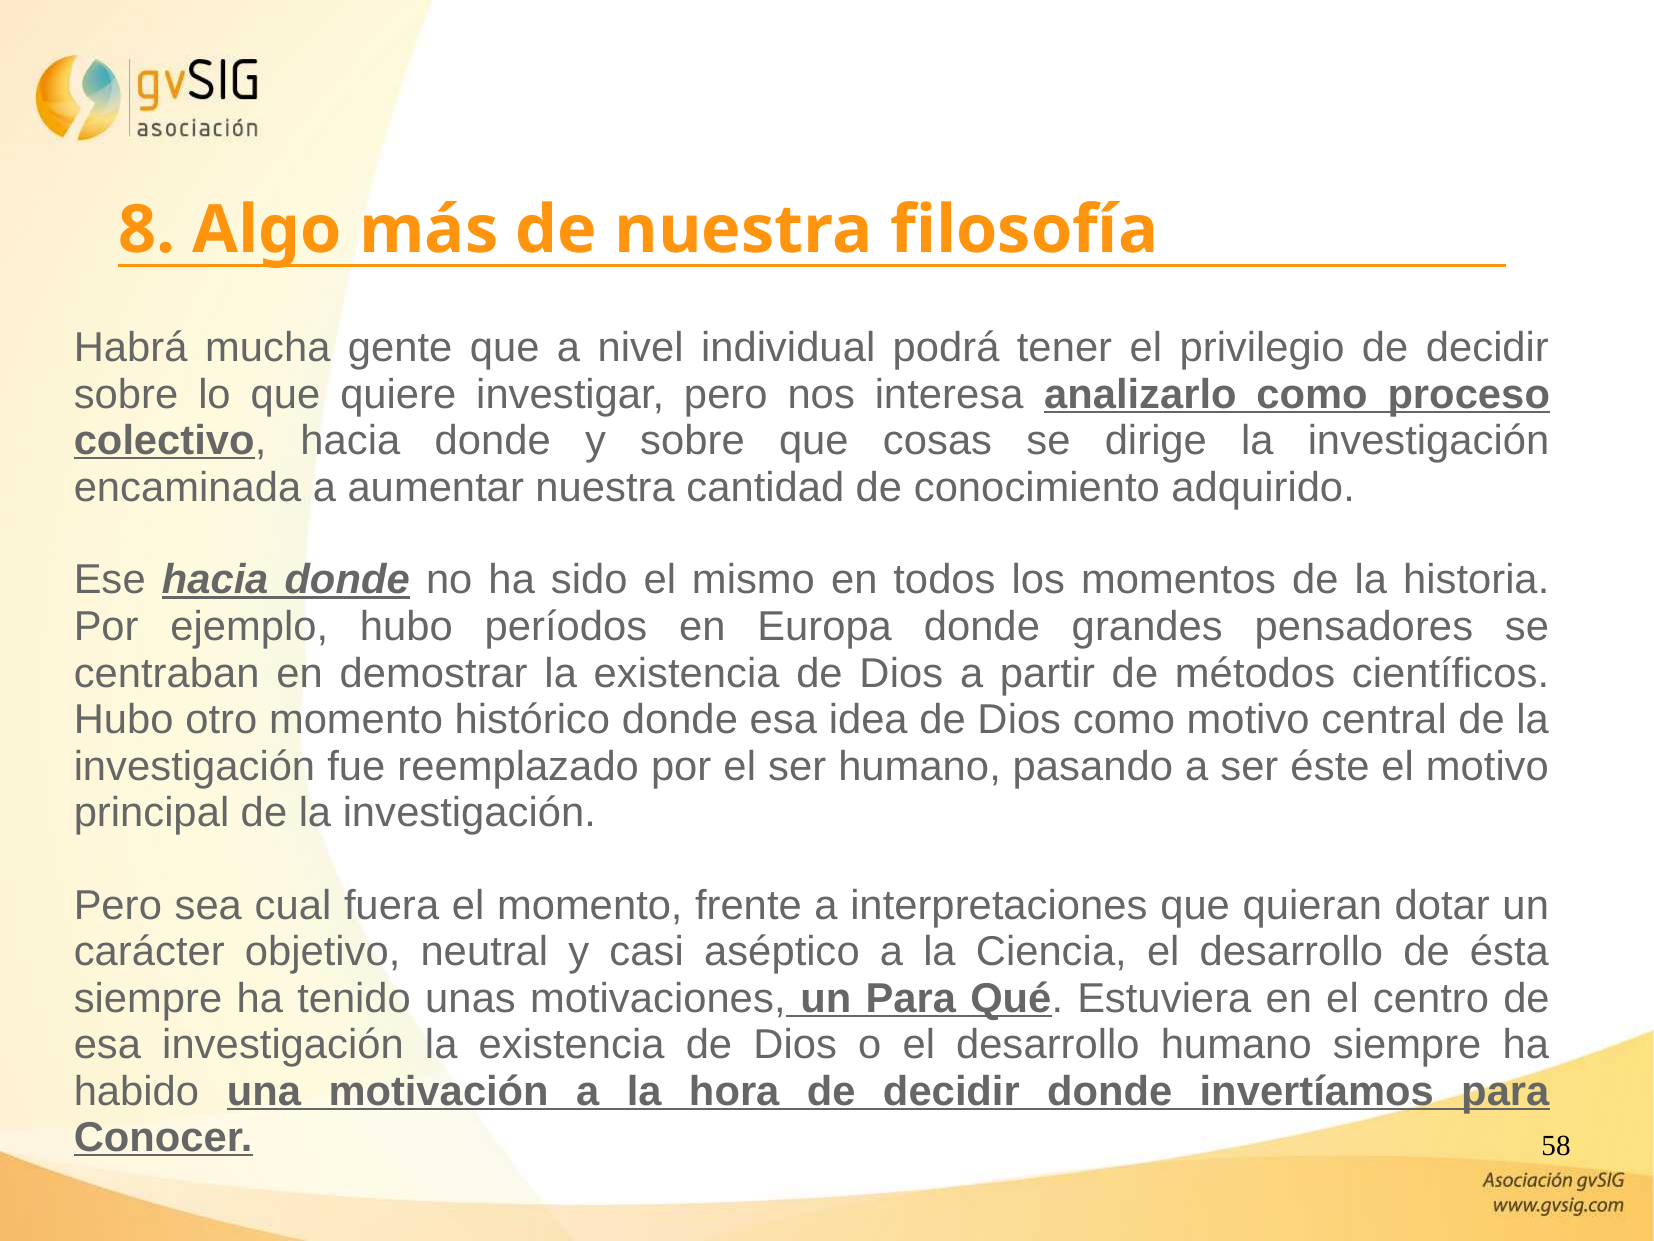

# 8. Algo más de nuestra filosofía
Habrá mucha gente que a nivel individual podrá tener el privilegio de decidir sobre lo que quiere investigar, pero nos interesa analizarlo como proceso colectivo, hacia donde y sobre que cosas se dirige la investigación encaminada a aumentar nuestra cantidad de conocimiento adquirido.
Ese hacia donde no ha sido el mismo en todos los momentos de la historia. Por ejemplo, hubo períodos en Europa donde grandes pensadores se centraban en demostrar la existencia de Dios a partir de métodos científicos. Hubo otro momento histórico donde esa idea de Dios como motivo central de la investigación fue reemplazado por el ser humano, pasando a ser éste el motivo principal de la investigación.
Pero sea cual fuera el momento, frente a interpretaciones que quieran dotar un carácter objetivo, neutral y casi aséptico a la Ciencia, el desarrollo de ésta siempre ha tenido unas motivaciones, un Para Qué. Estuviera en el centro de esa investigación la existencia de Dios o el desarrollo humano siempre ha habido una motivación a la hora de decidir donde invertíamos para Conocer.
58